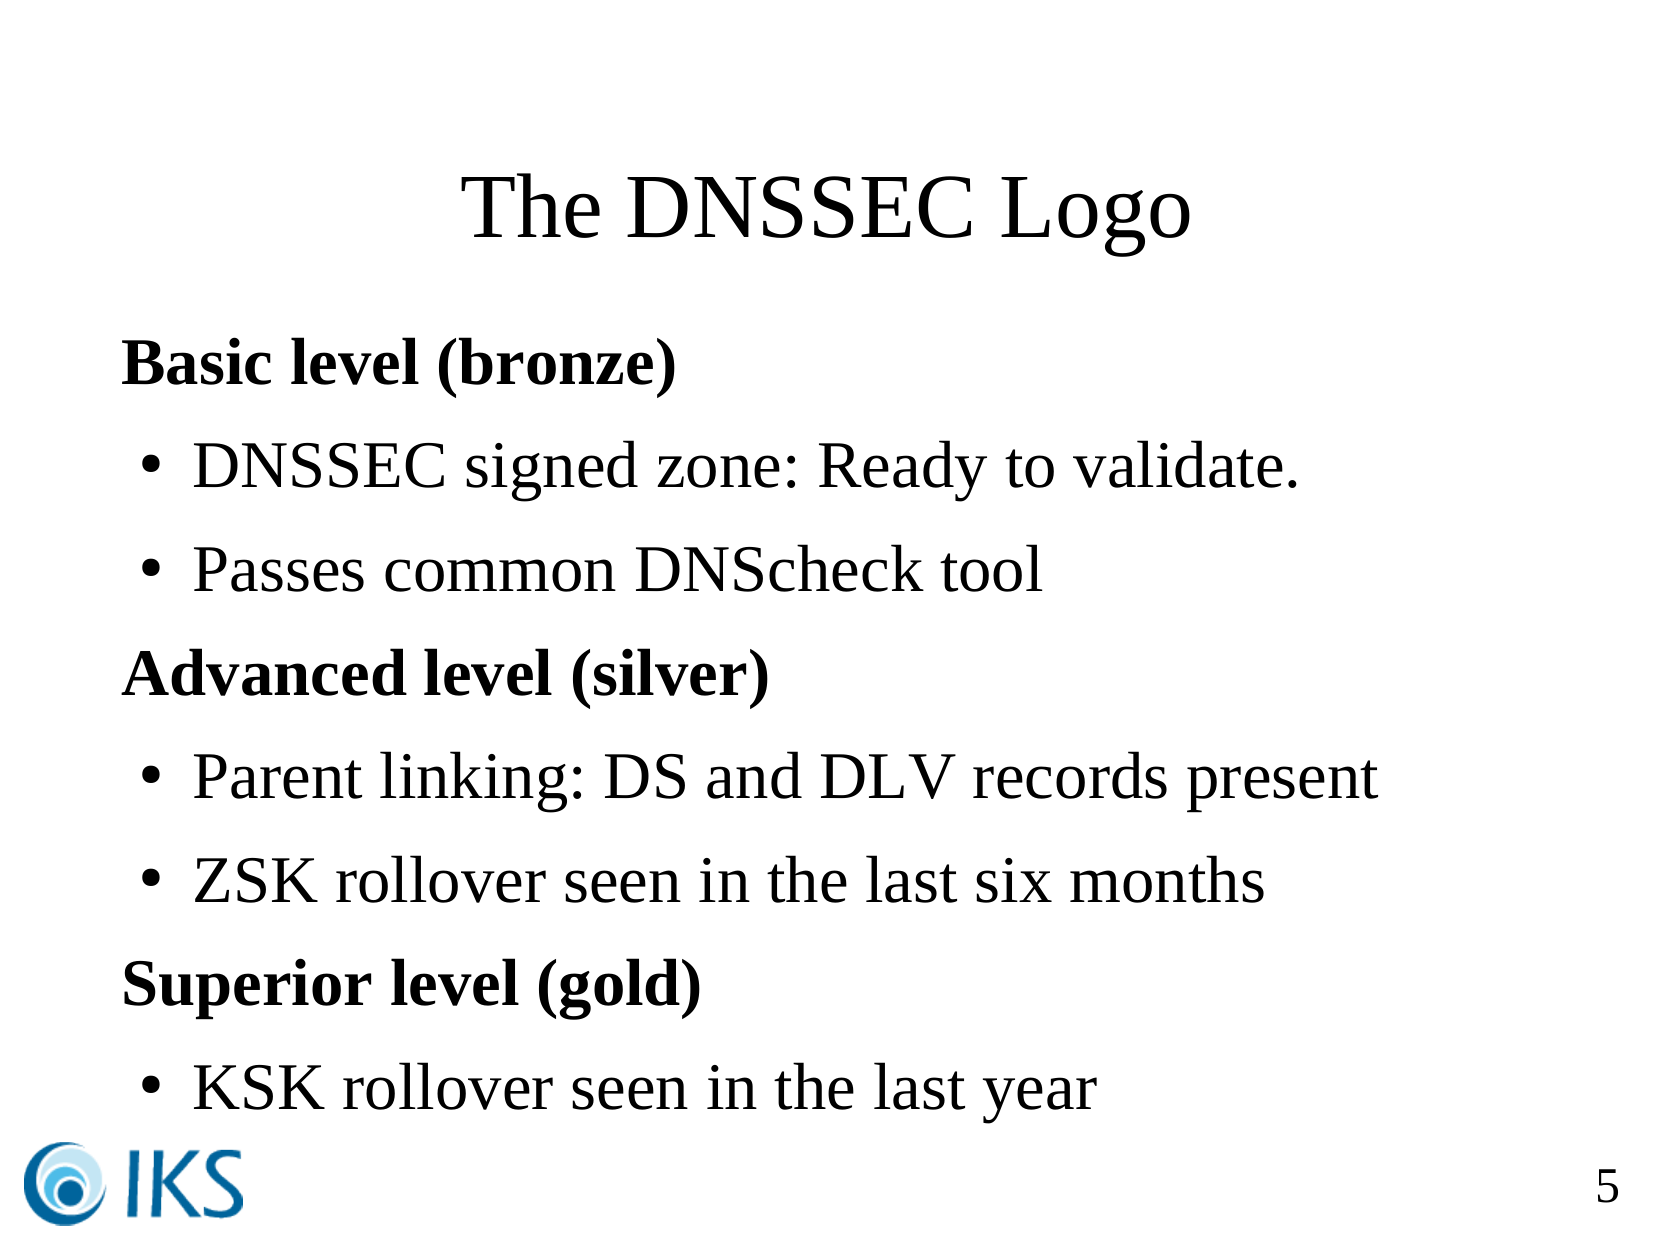

# The DNSSEC Logo
Basic level (bronze)
DNSSEC signed zone: Ready to validate.
Passes common DNScheck tool
Advanced level (silver)
Parent linking: DS and DLV records present
ZSK rollover seen in the last six months
Superior level (gold)
KSK rollover seen in the last year